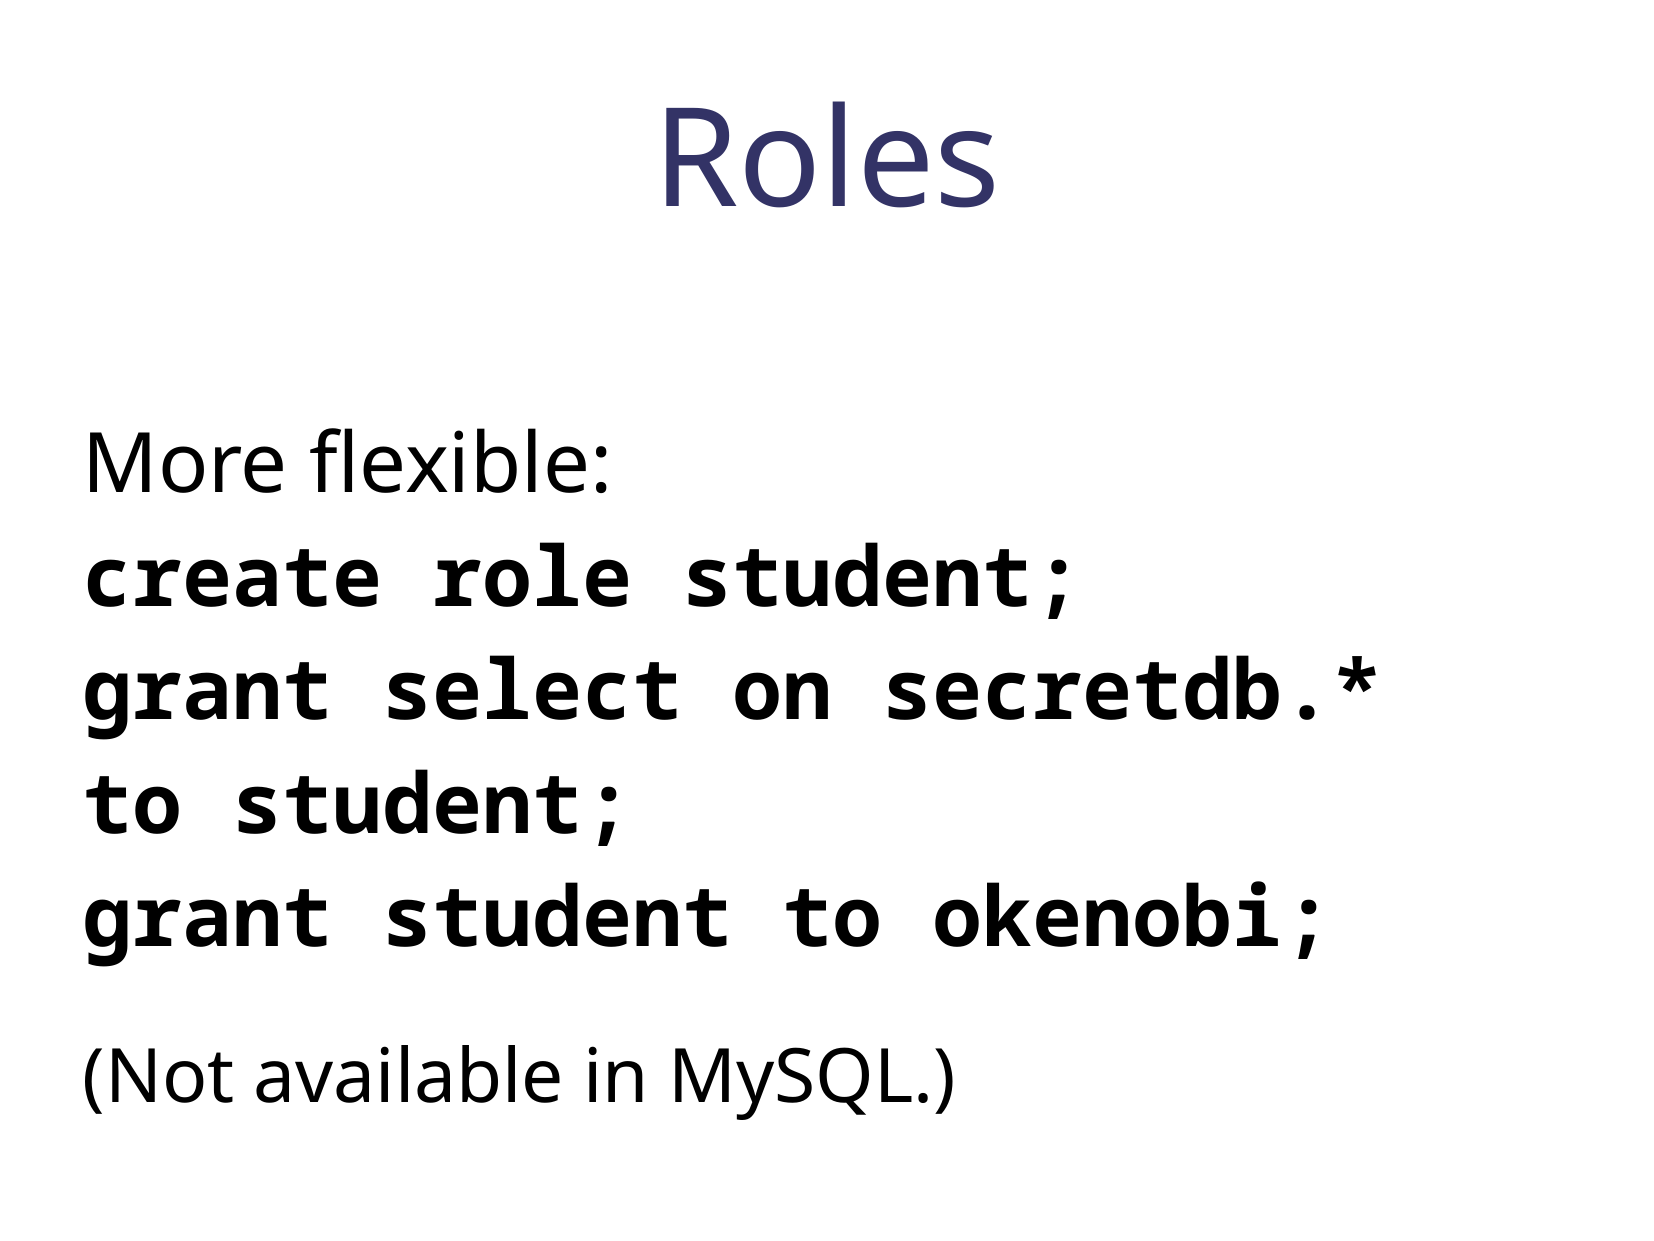

# Roles
More flexible:
create role student;
grant select on secretdb.*
to student;
grant student to okenobi;
(Not available in MySQL.)